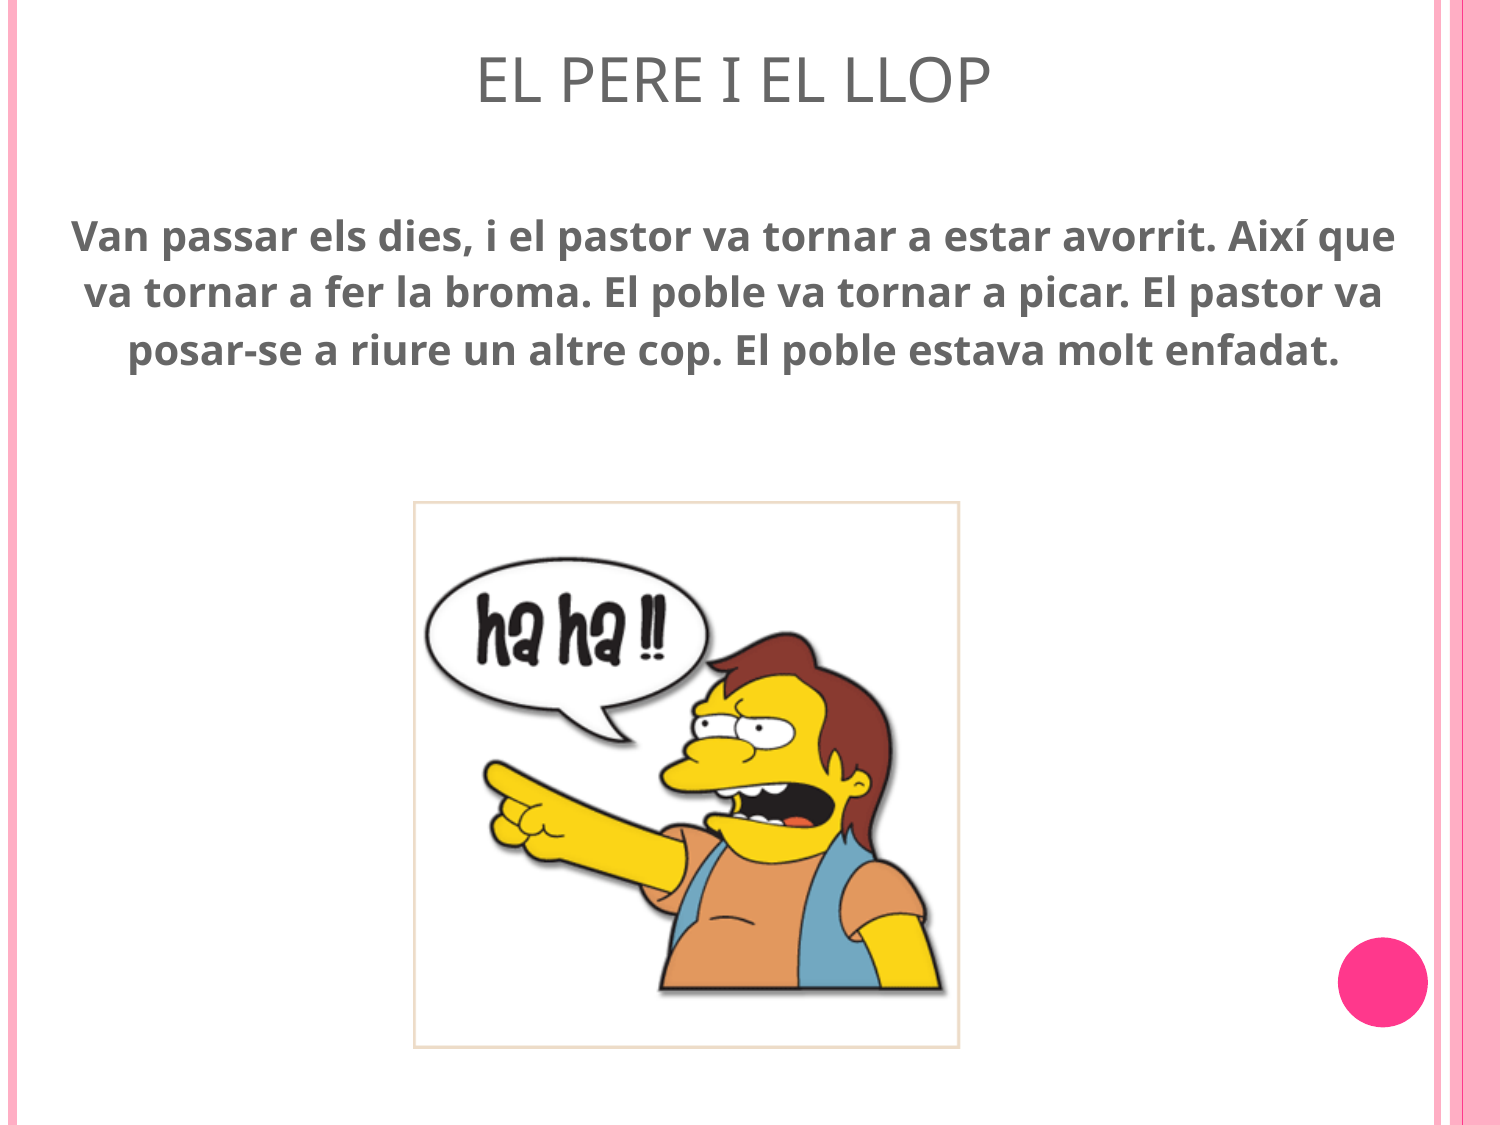

# EL PERE I EL LLOP
Van passar els dies, i el pastor va tornar a estar avorrit. Així que va tornar a fer la broma. El poble va tornar a picar. El pastor va posar-se a riure un altre cop. El poble estava molt enfadat.